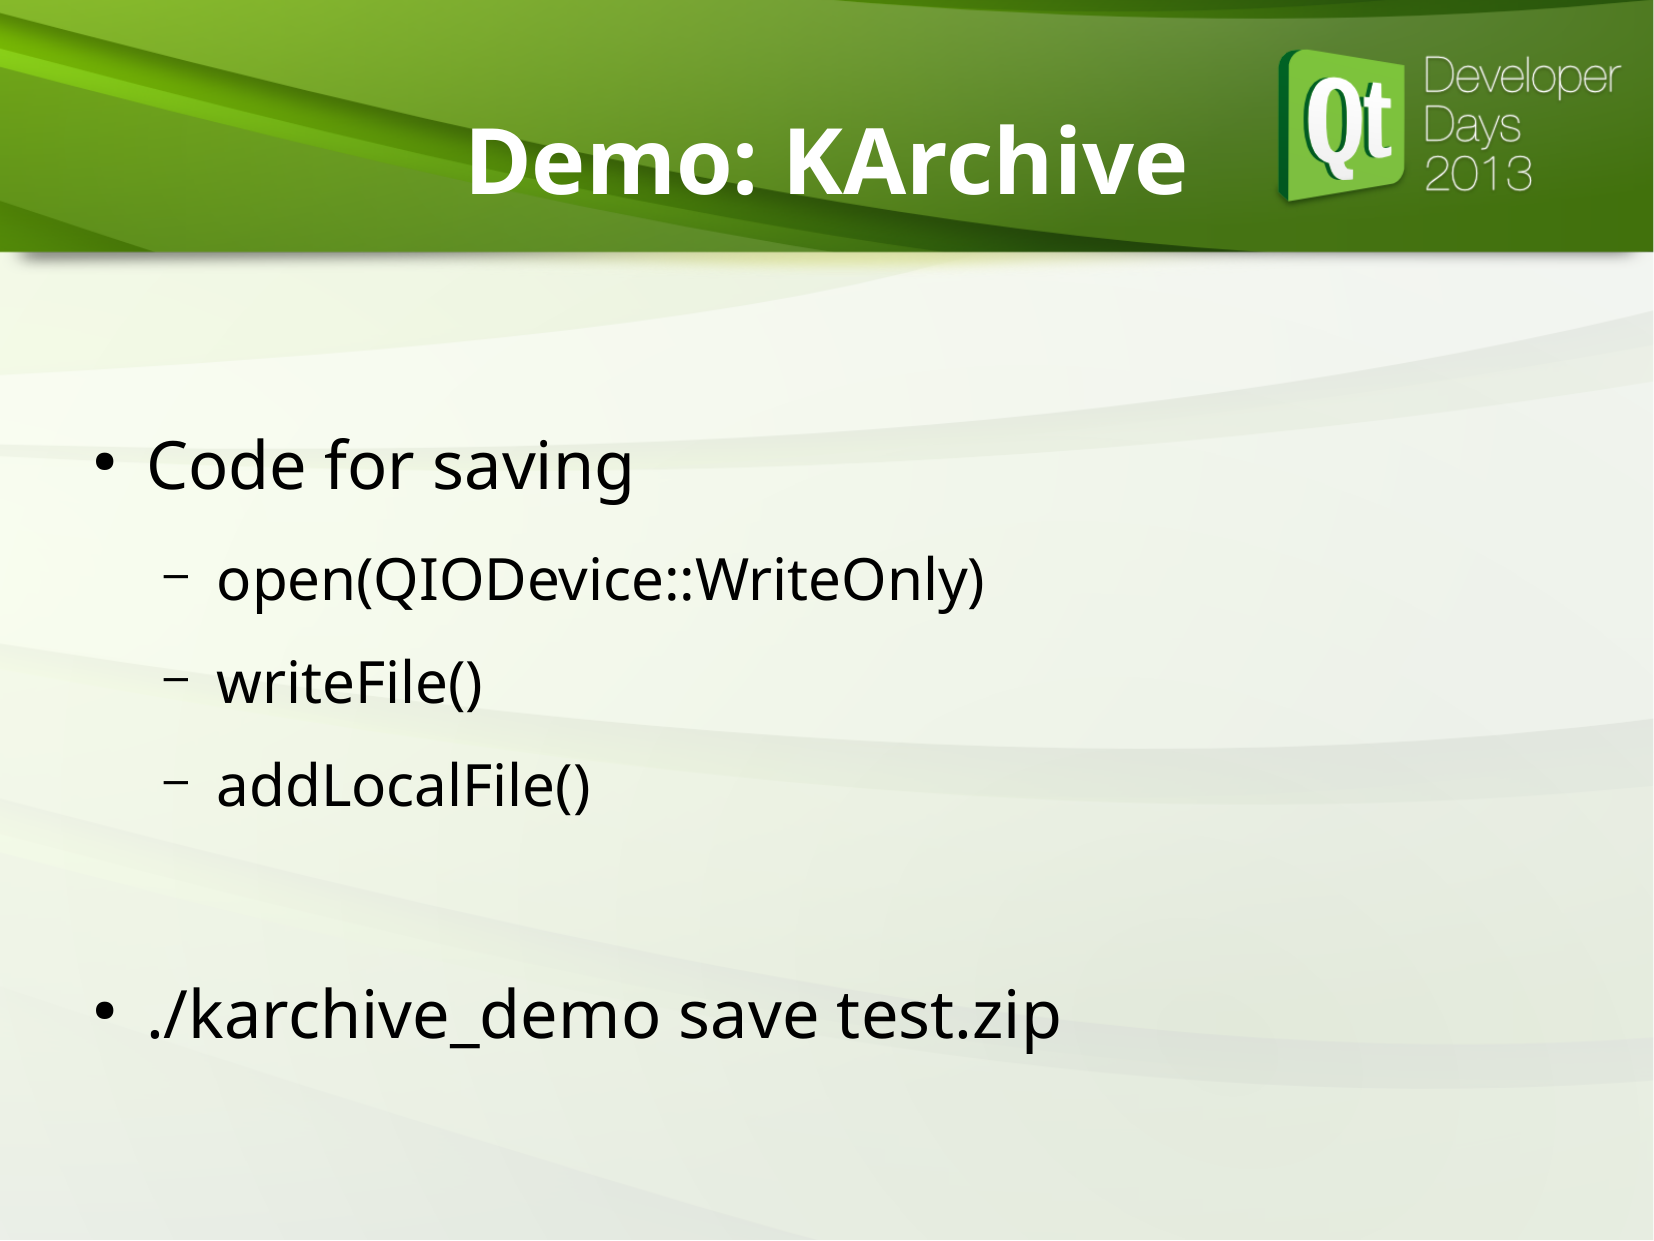

# Demo: KArchive
Code for saving
open(QIODevice::WriteOnly)
writeFile()
addLocalFile()
./karchive_demo save test.zip